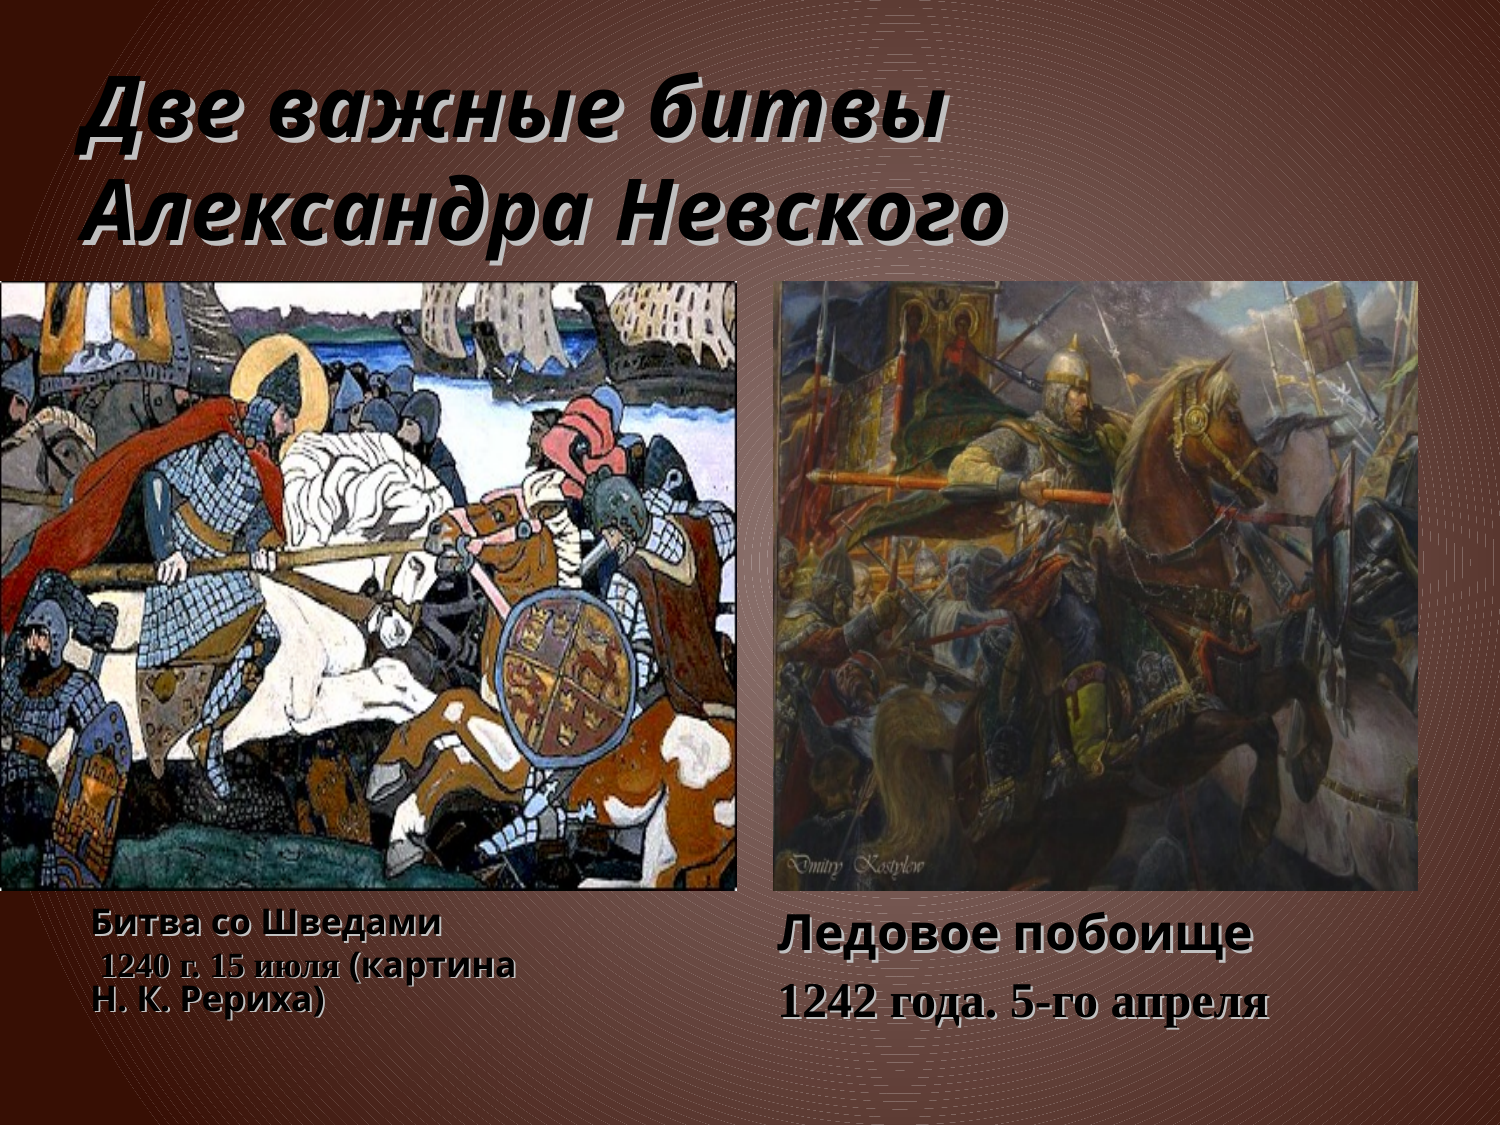

# Две важные битвы Александра Невского
Битва со Шведами
 1240 г. 15 июля (картина Н. К. Рериха)
Ледовое побоище
1242 года. 5-го апреля